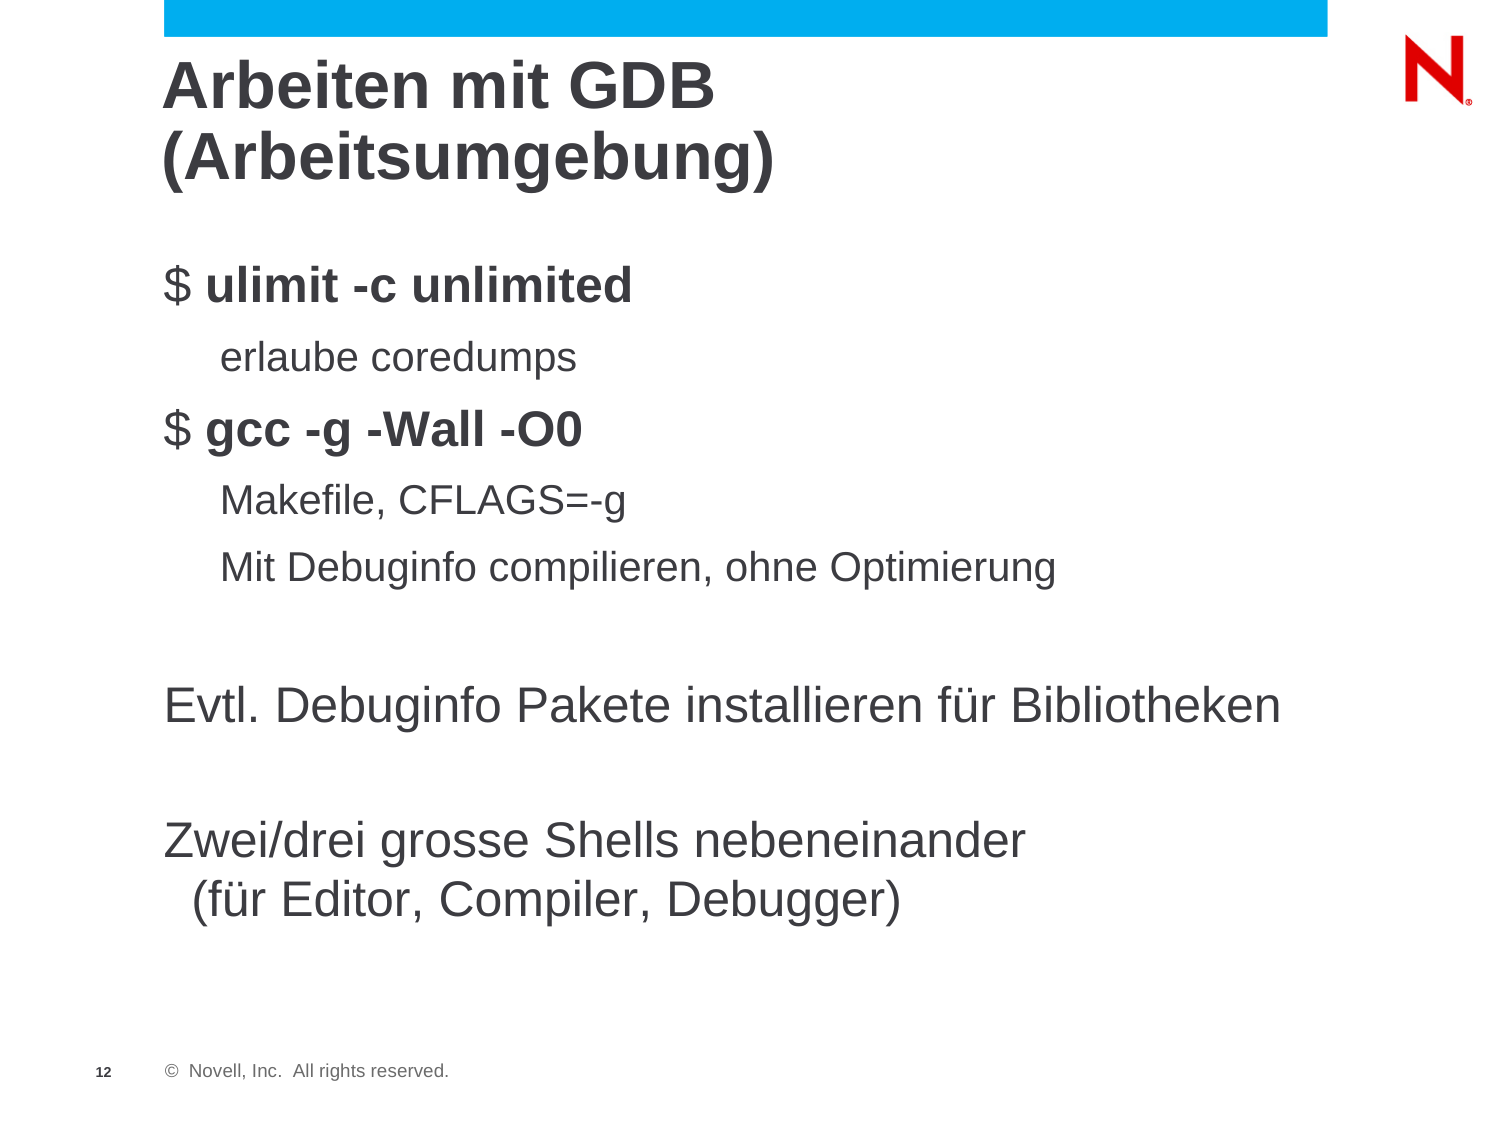

# Arbeiten mit GDB (Arbeitsumgebung)
$ ulimit -c unlimited
erlaube coredumps
$ gcc -g -Wall -O0
Makefile, CFLAGS=-g
Mit Debuginfo compilieren, ohne Optimierung
Evtl. Debuginfo Pakete installieren für Bibliotheken
Zwei/drei grosse Shells nebeneinander
(für Editor, Compiler, Debugger)